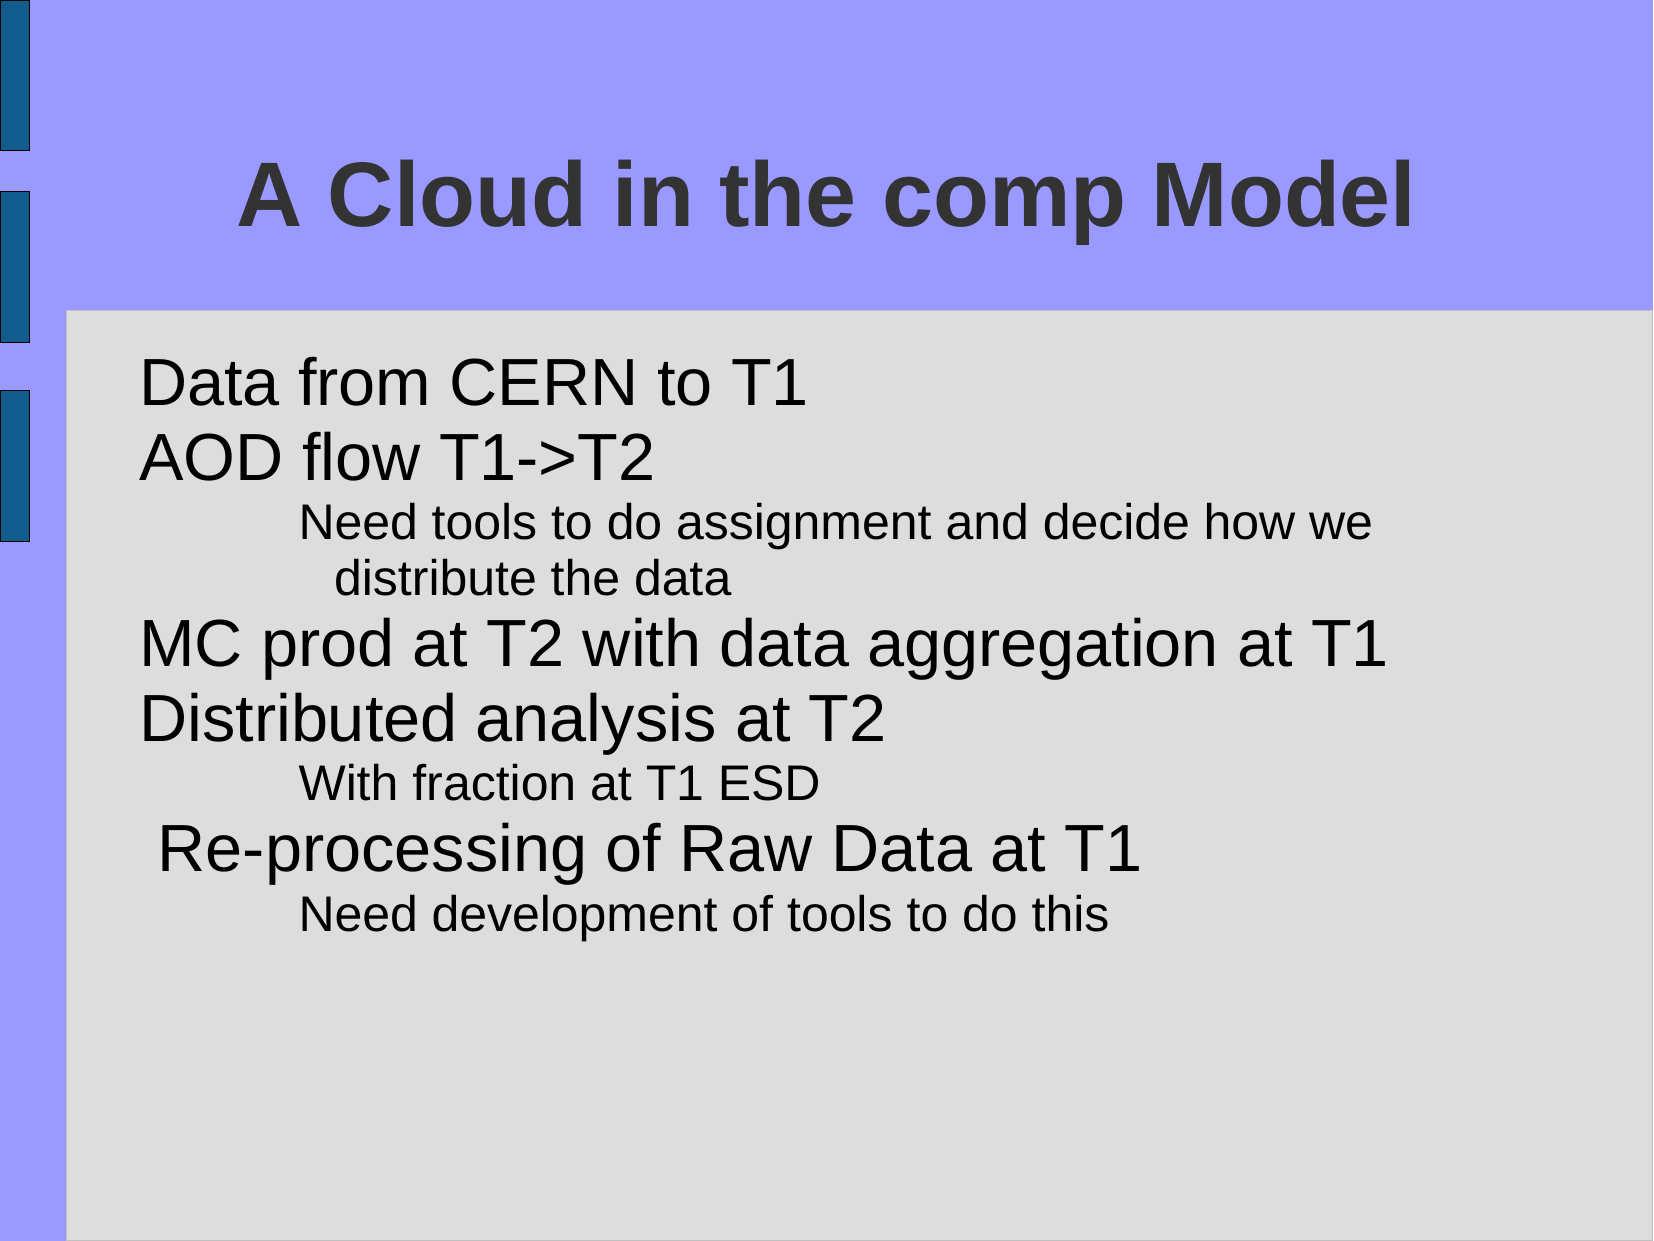

# A Cloud in the comp Model
Data from CERN to T1
AOD flow T1->T2
Need tools to do assignment and decide how we distribute the data
MC prod at T2 with data aggregation at T1
Distributed analysis at T2
With fraction at T1 ESD
 Re-processing of Raw Data at T1
Need development of tools to do this